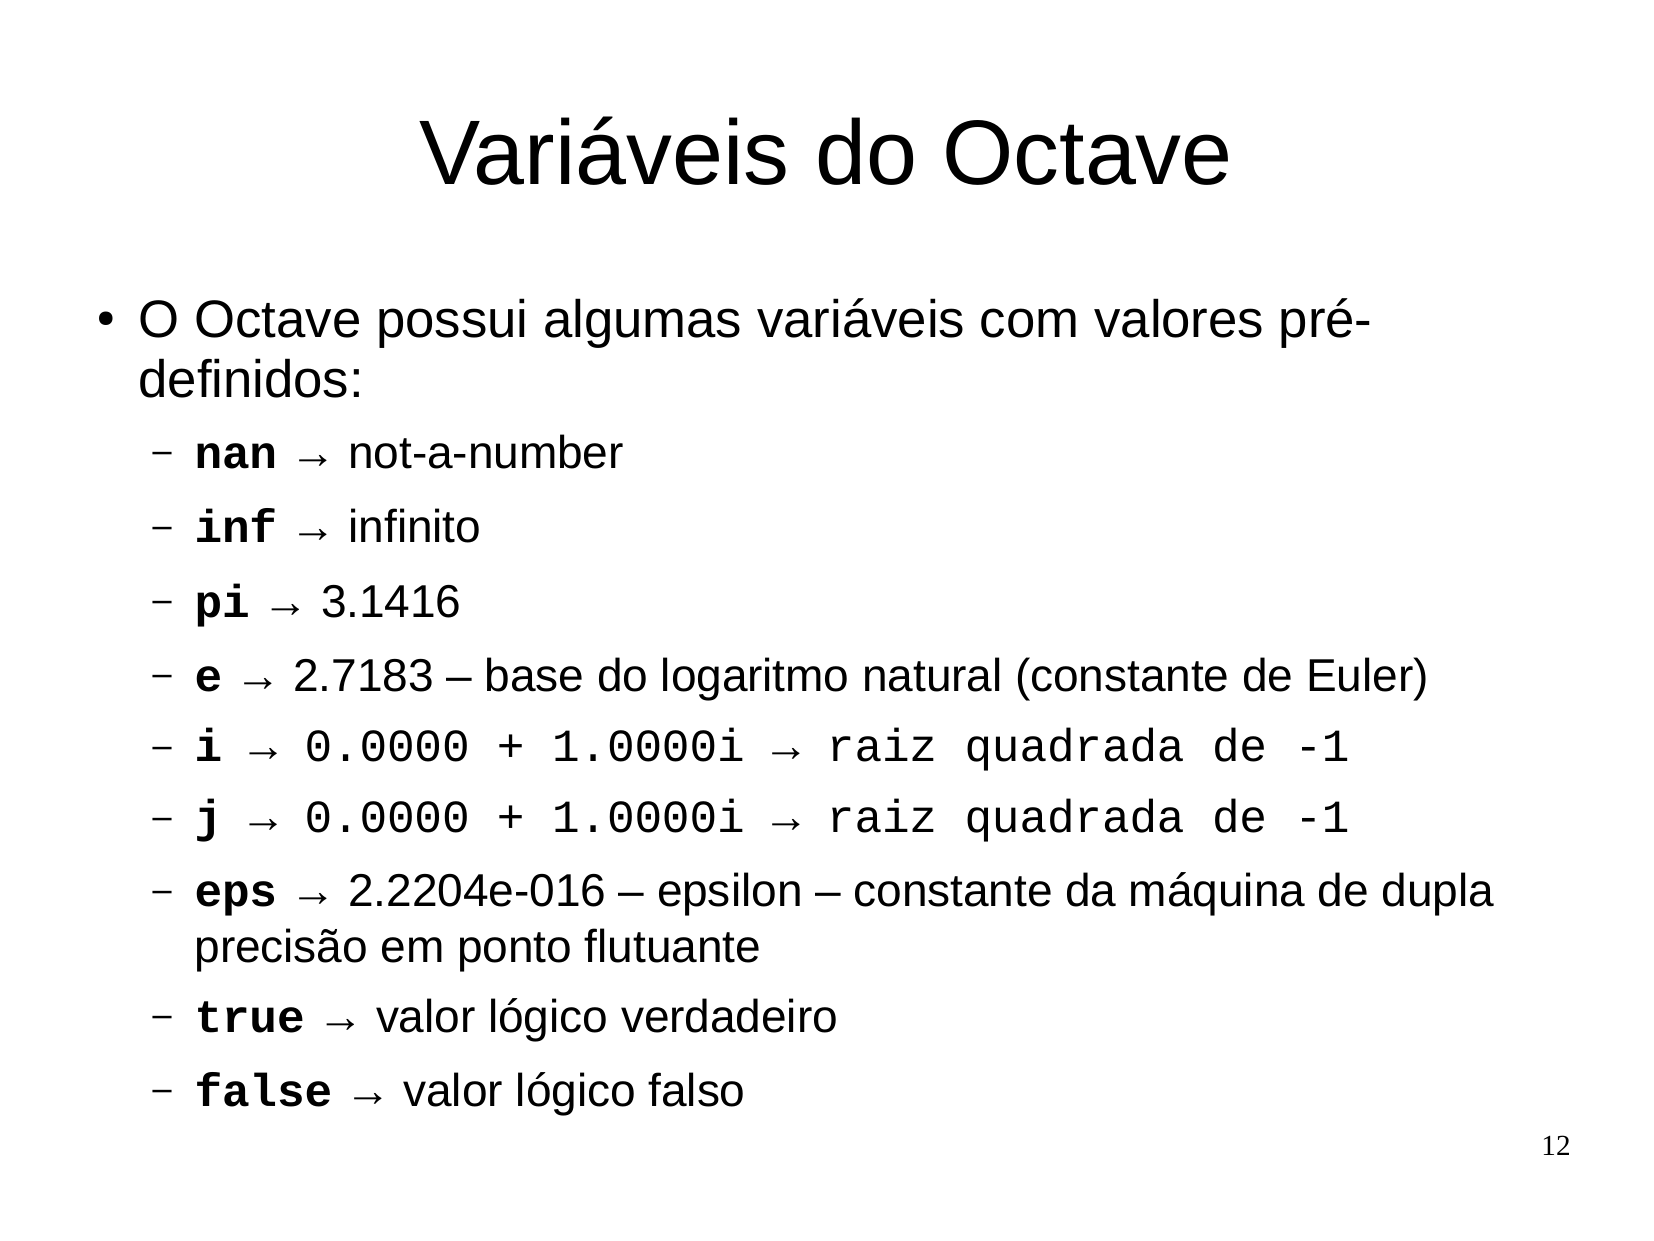

# Variáveis do Octave
O Octave possui algumas variáveis com valores pré-definidos:
nan → not-a-number
inf → infinito
pi → 3.1416
e → 2.7183 – base do logaritmo natural (constante de Euler)
i → 0.0000 + 1.0000i → raiz quadrada de -1
j → 0.0000 + 1.0000i → raiz quadrada de -1
eps → 2.2204e-016 – epsilon – constante da máquina de dupla precisão em ponto flutuante
true → valor lógico verdadeiro
false → valor lógico falso
12